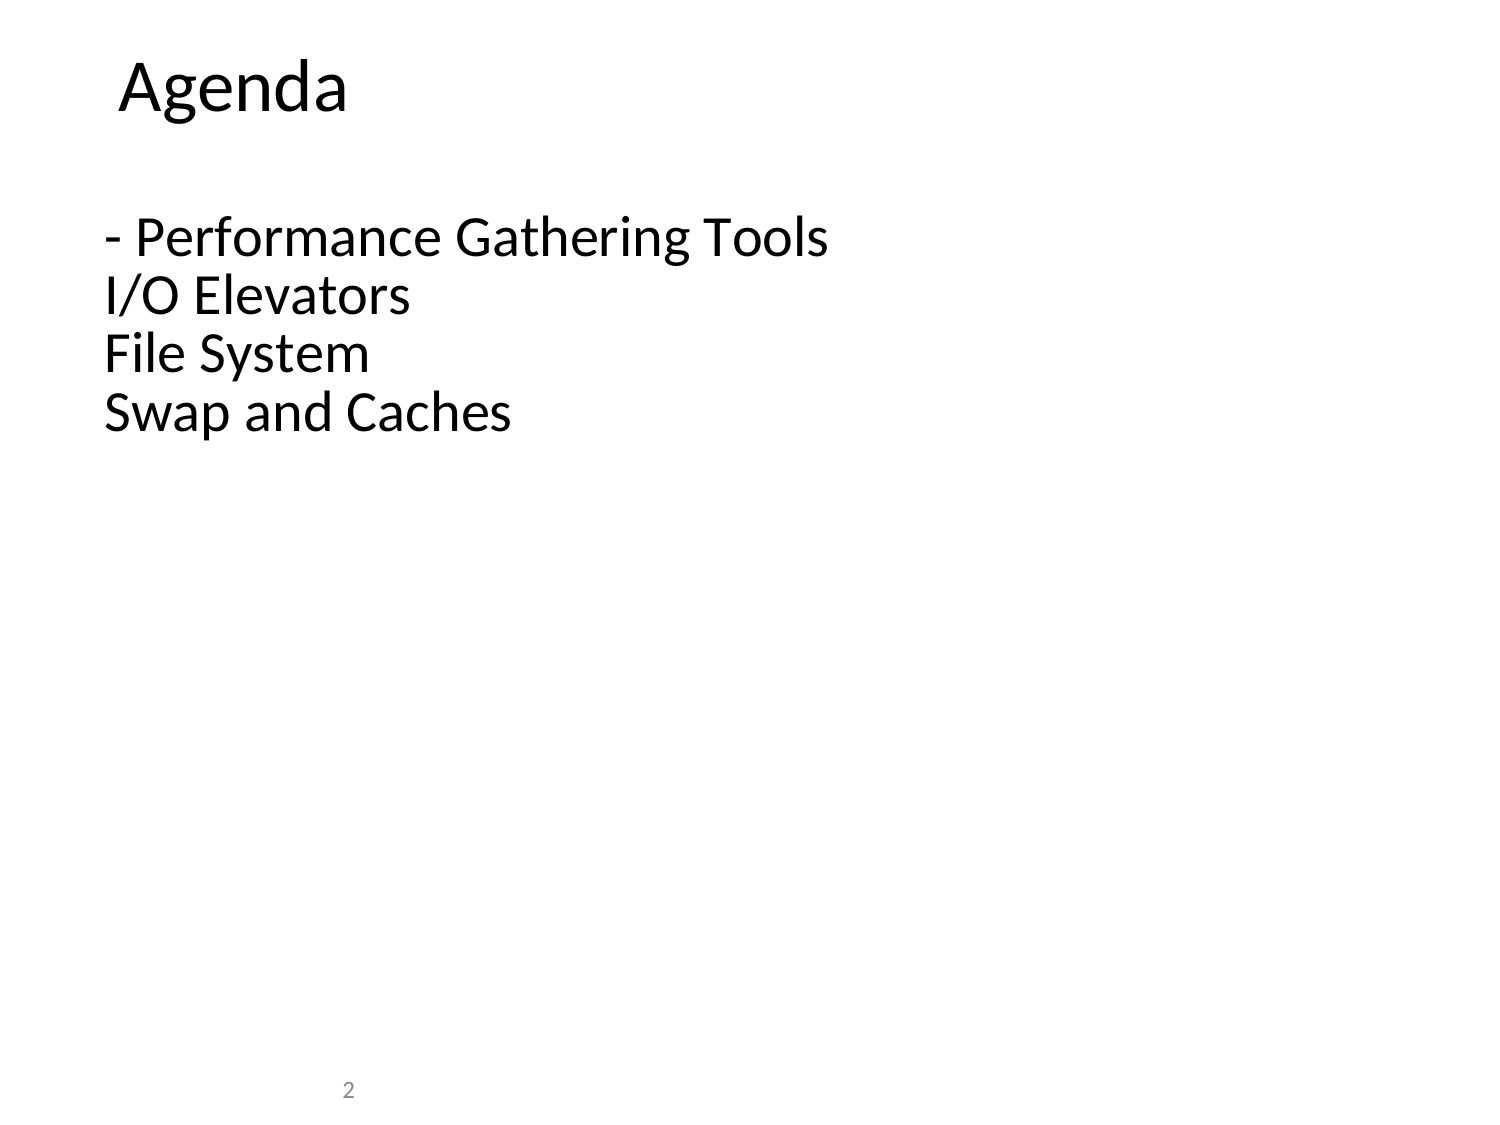

Agenda
- Performance Gathering Tools
I/O Elevators
File System
Swap and Caches